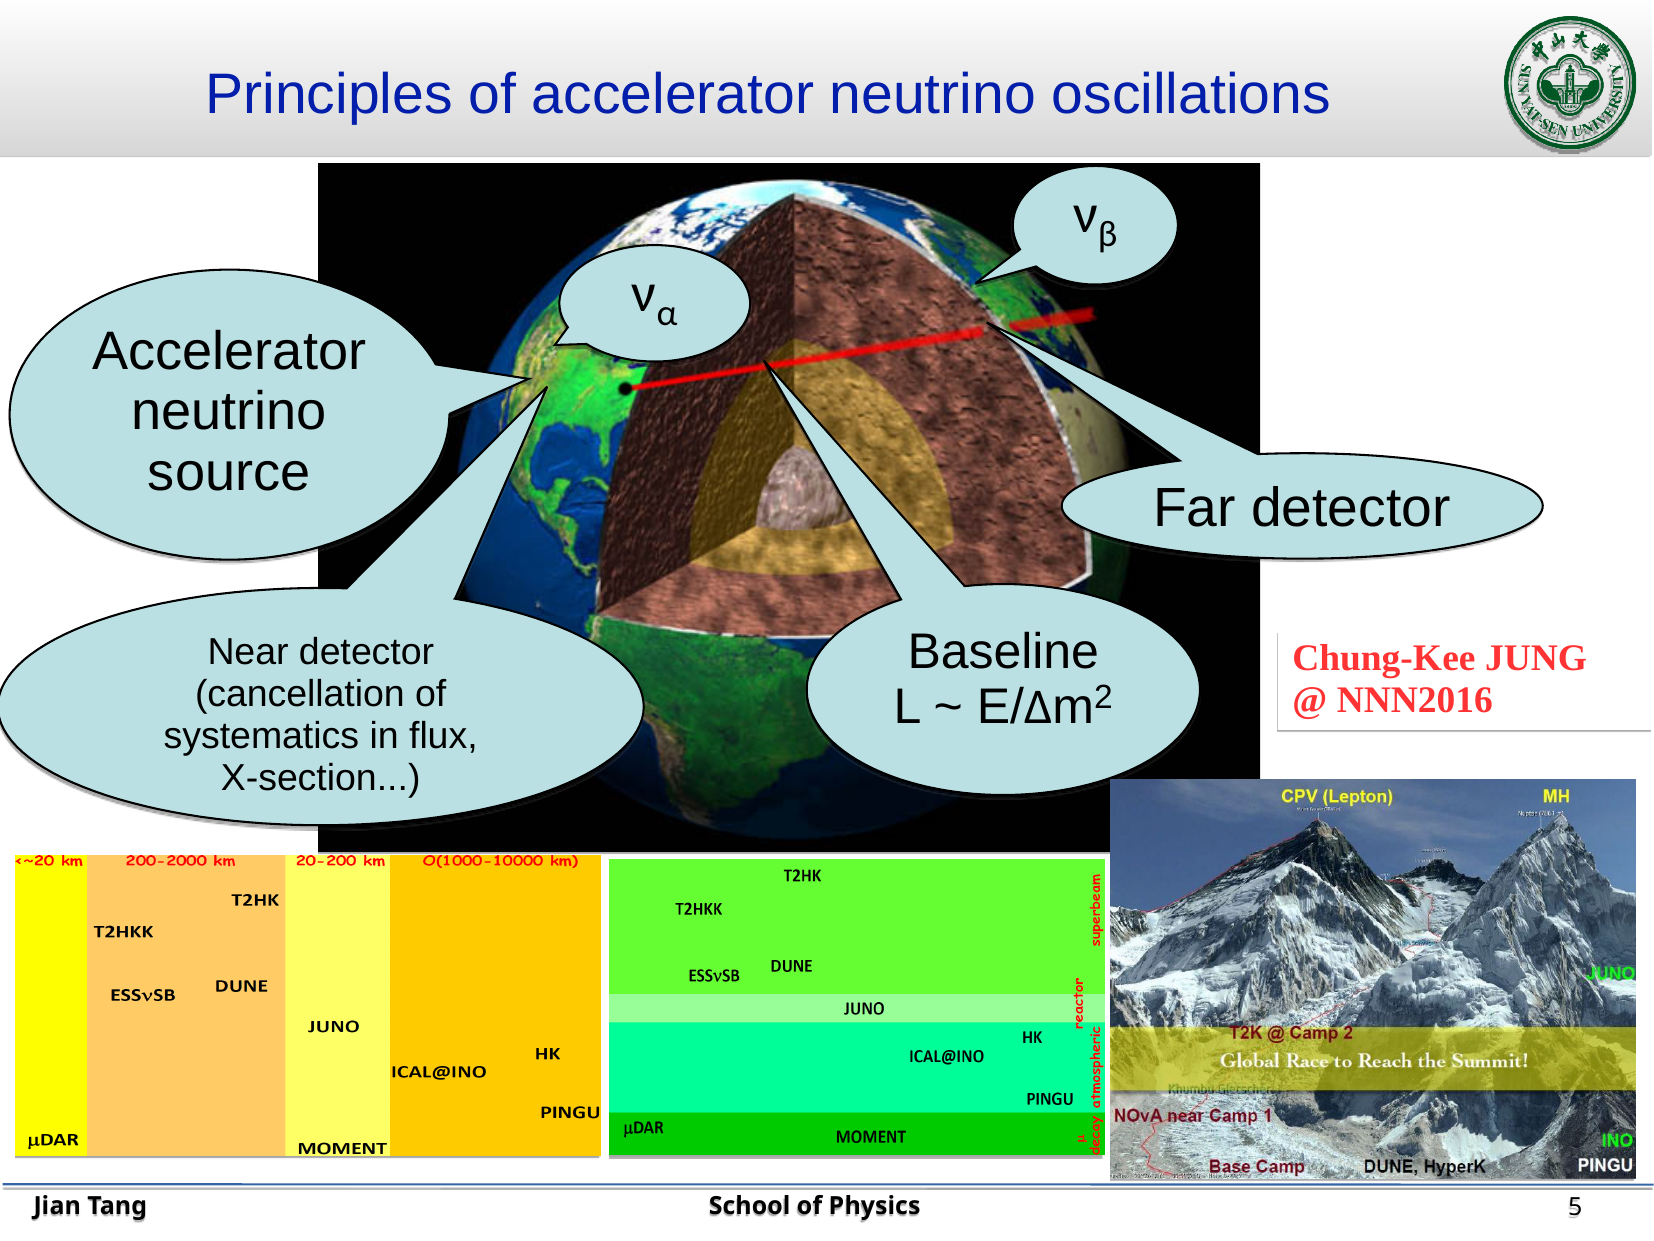

# Principles of accelerator neutrino oscillations
νβ
να
Accelerator neutrino source
Far detector
Baseline
L ~ E/Δm2
Near detector
(cancellation of systematics in flux,
X-section...)
Chung-Kee JUNG
@ NNN2016